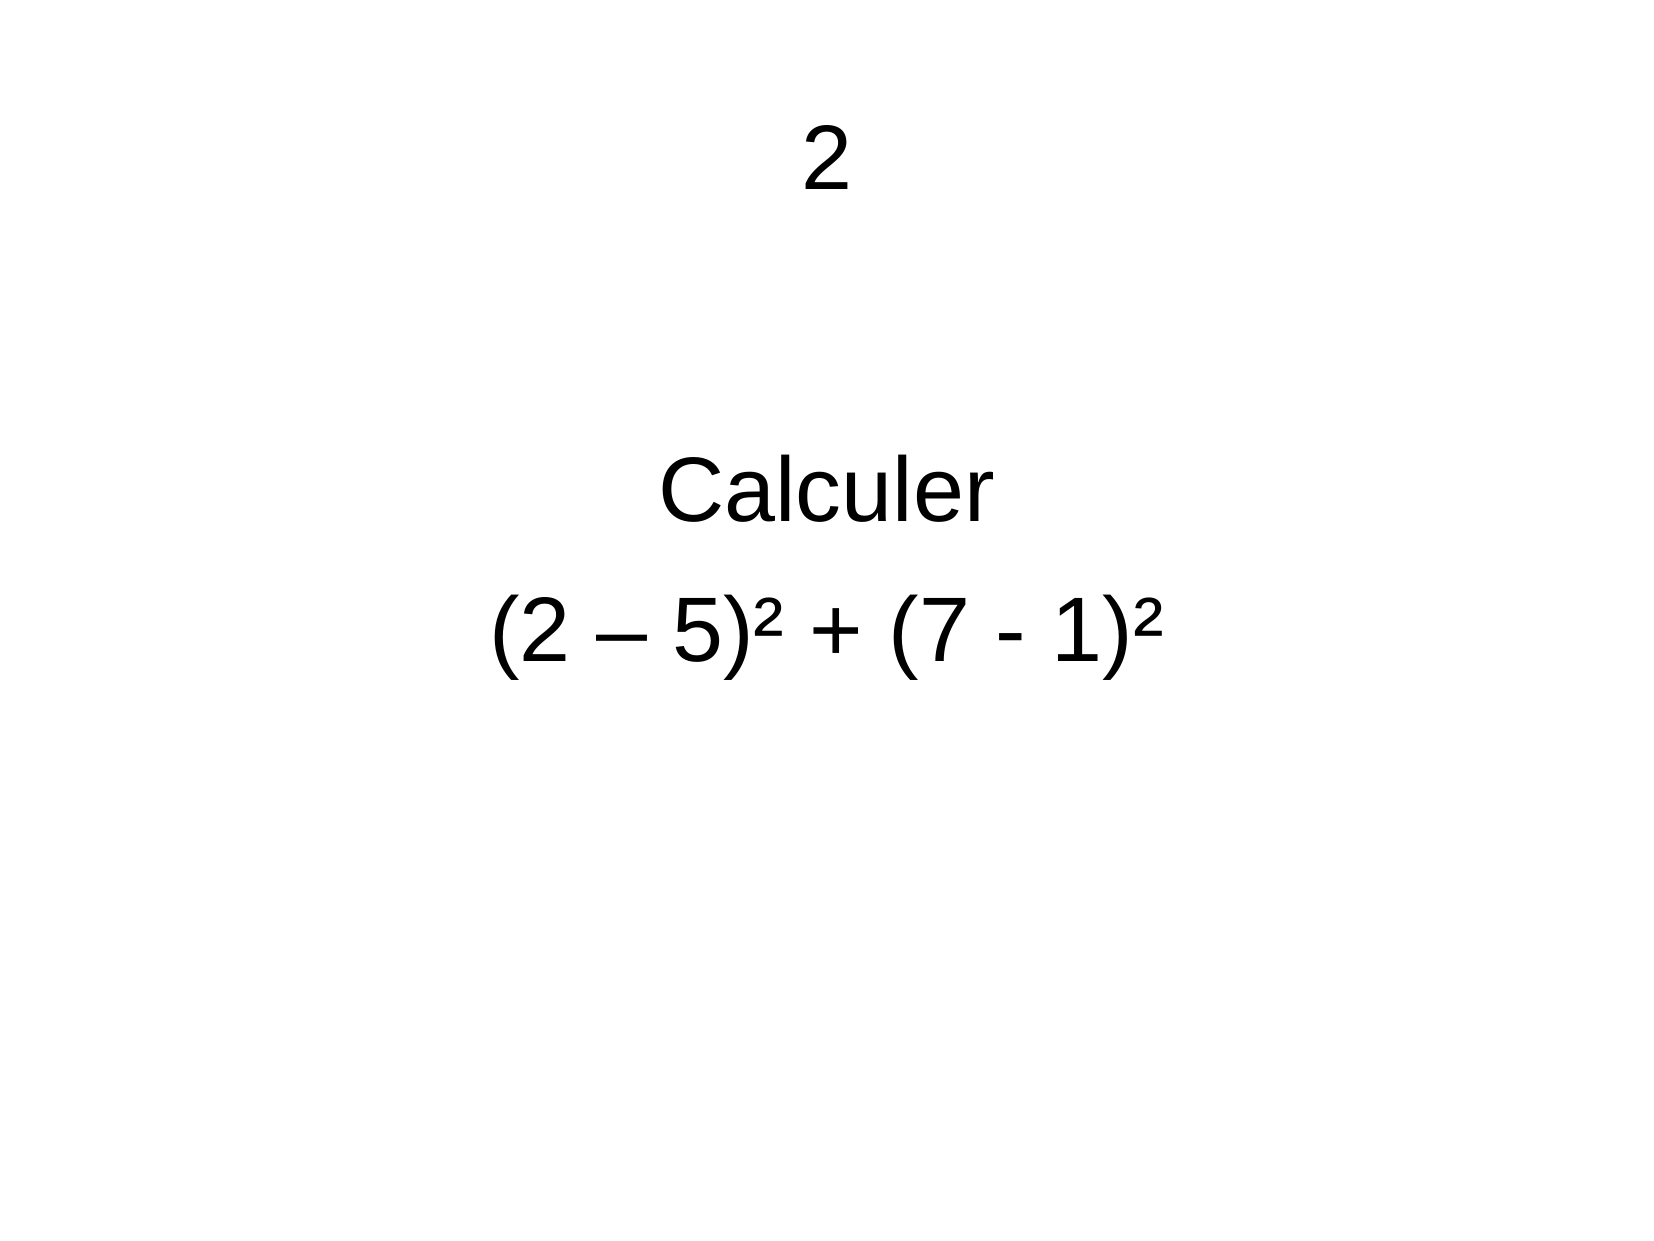

# 2
Calculer
(2 – 5)² + (7 - 1)²